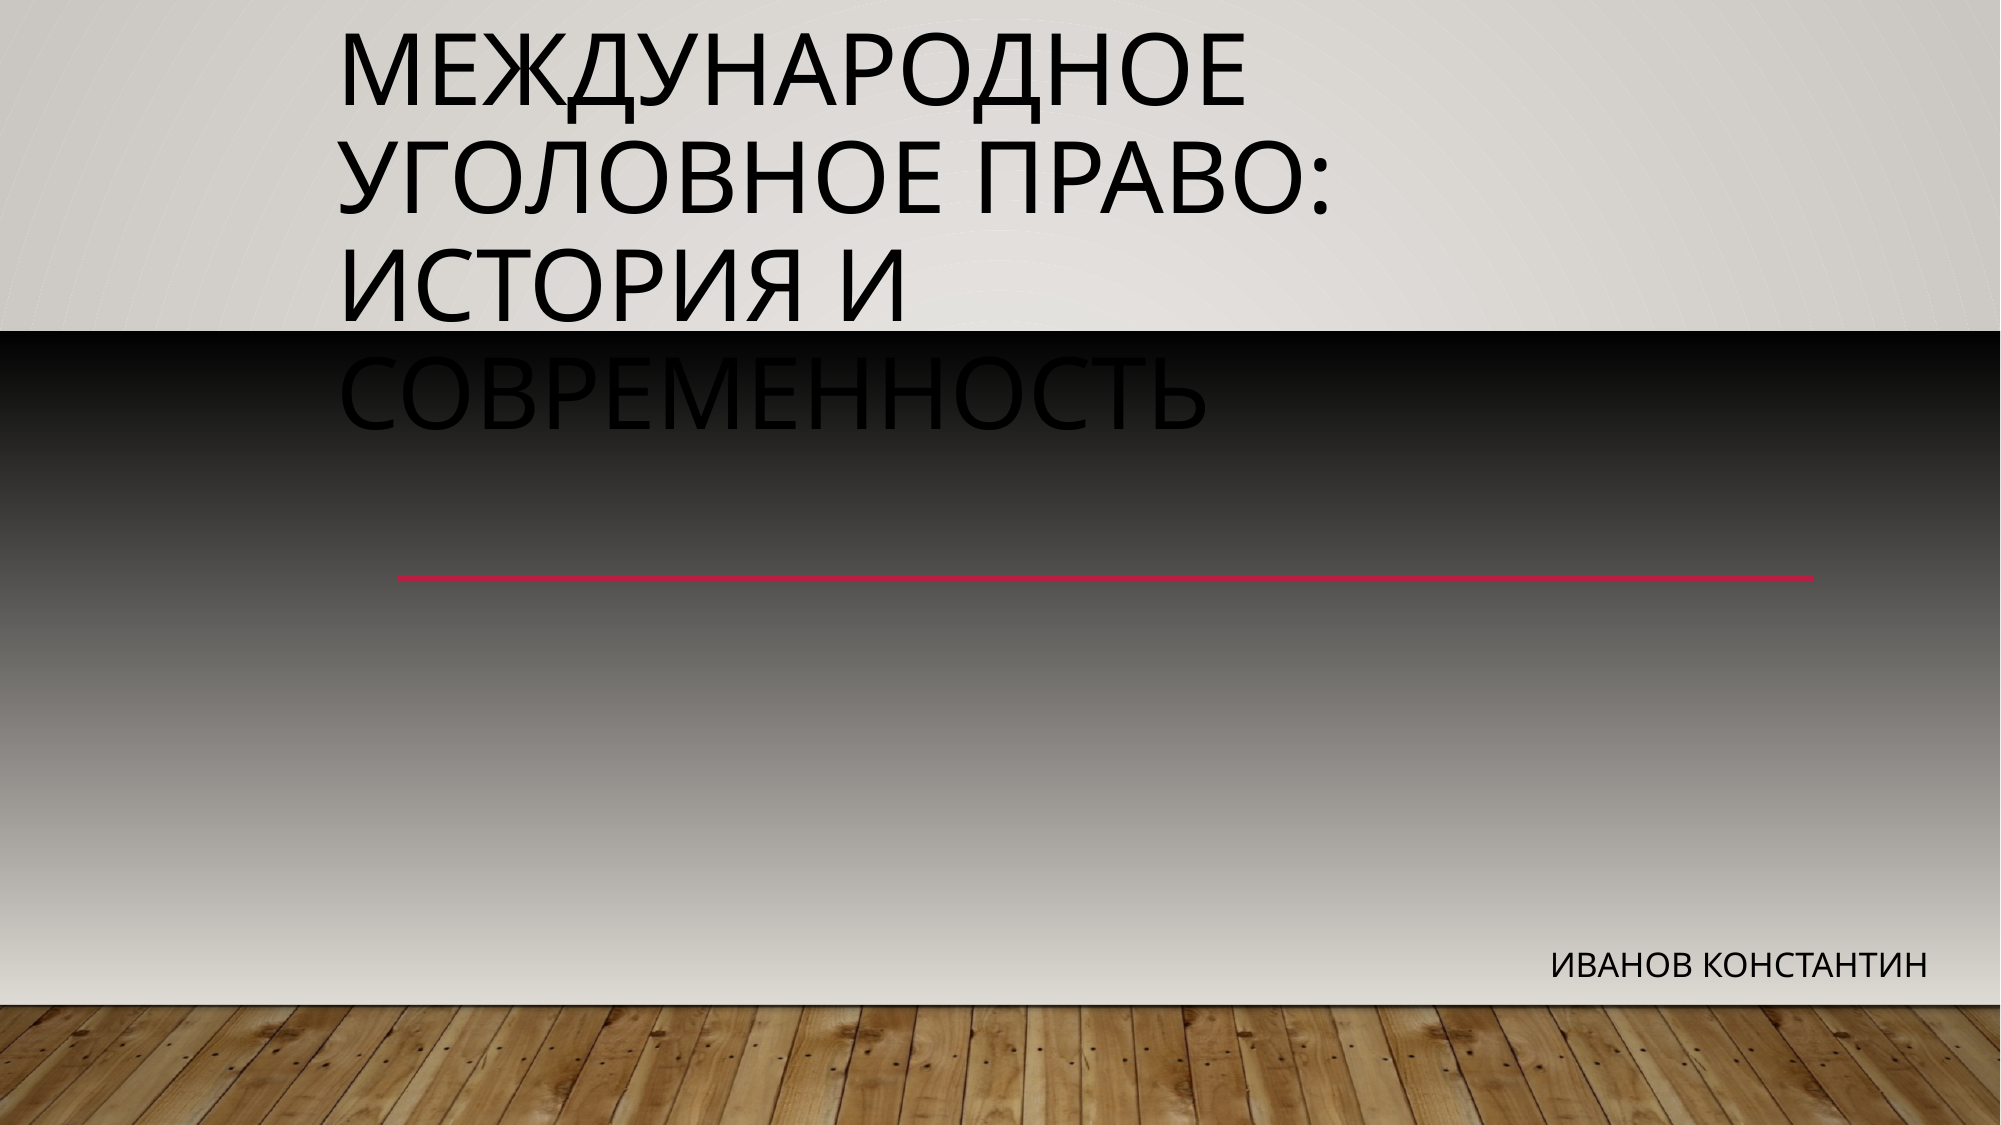

# Международное уголовное право: история и современность
Иванов Константин